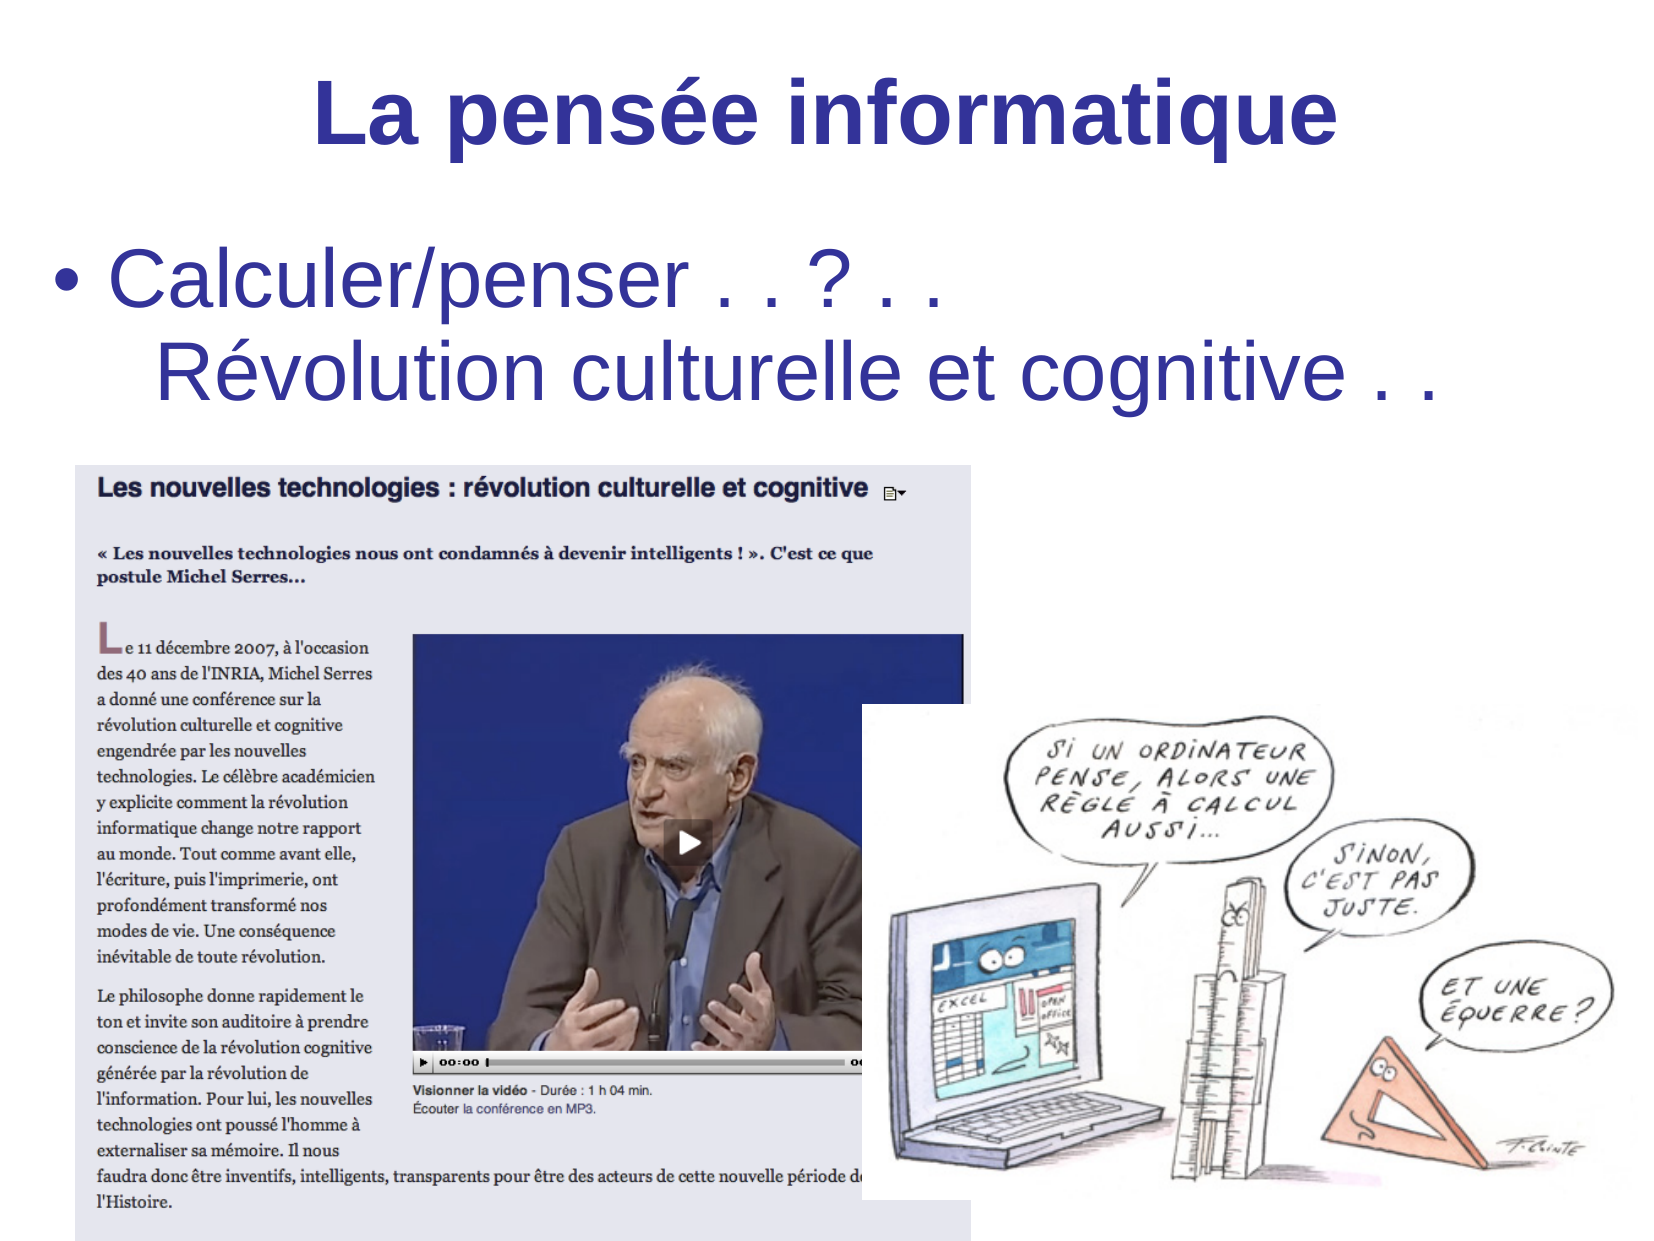

# La pensée informatique
Calculer/penser . . ? . .
 Révolution culturelle et cognitive . .
 ..